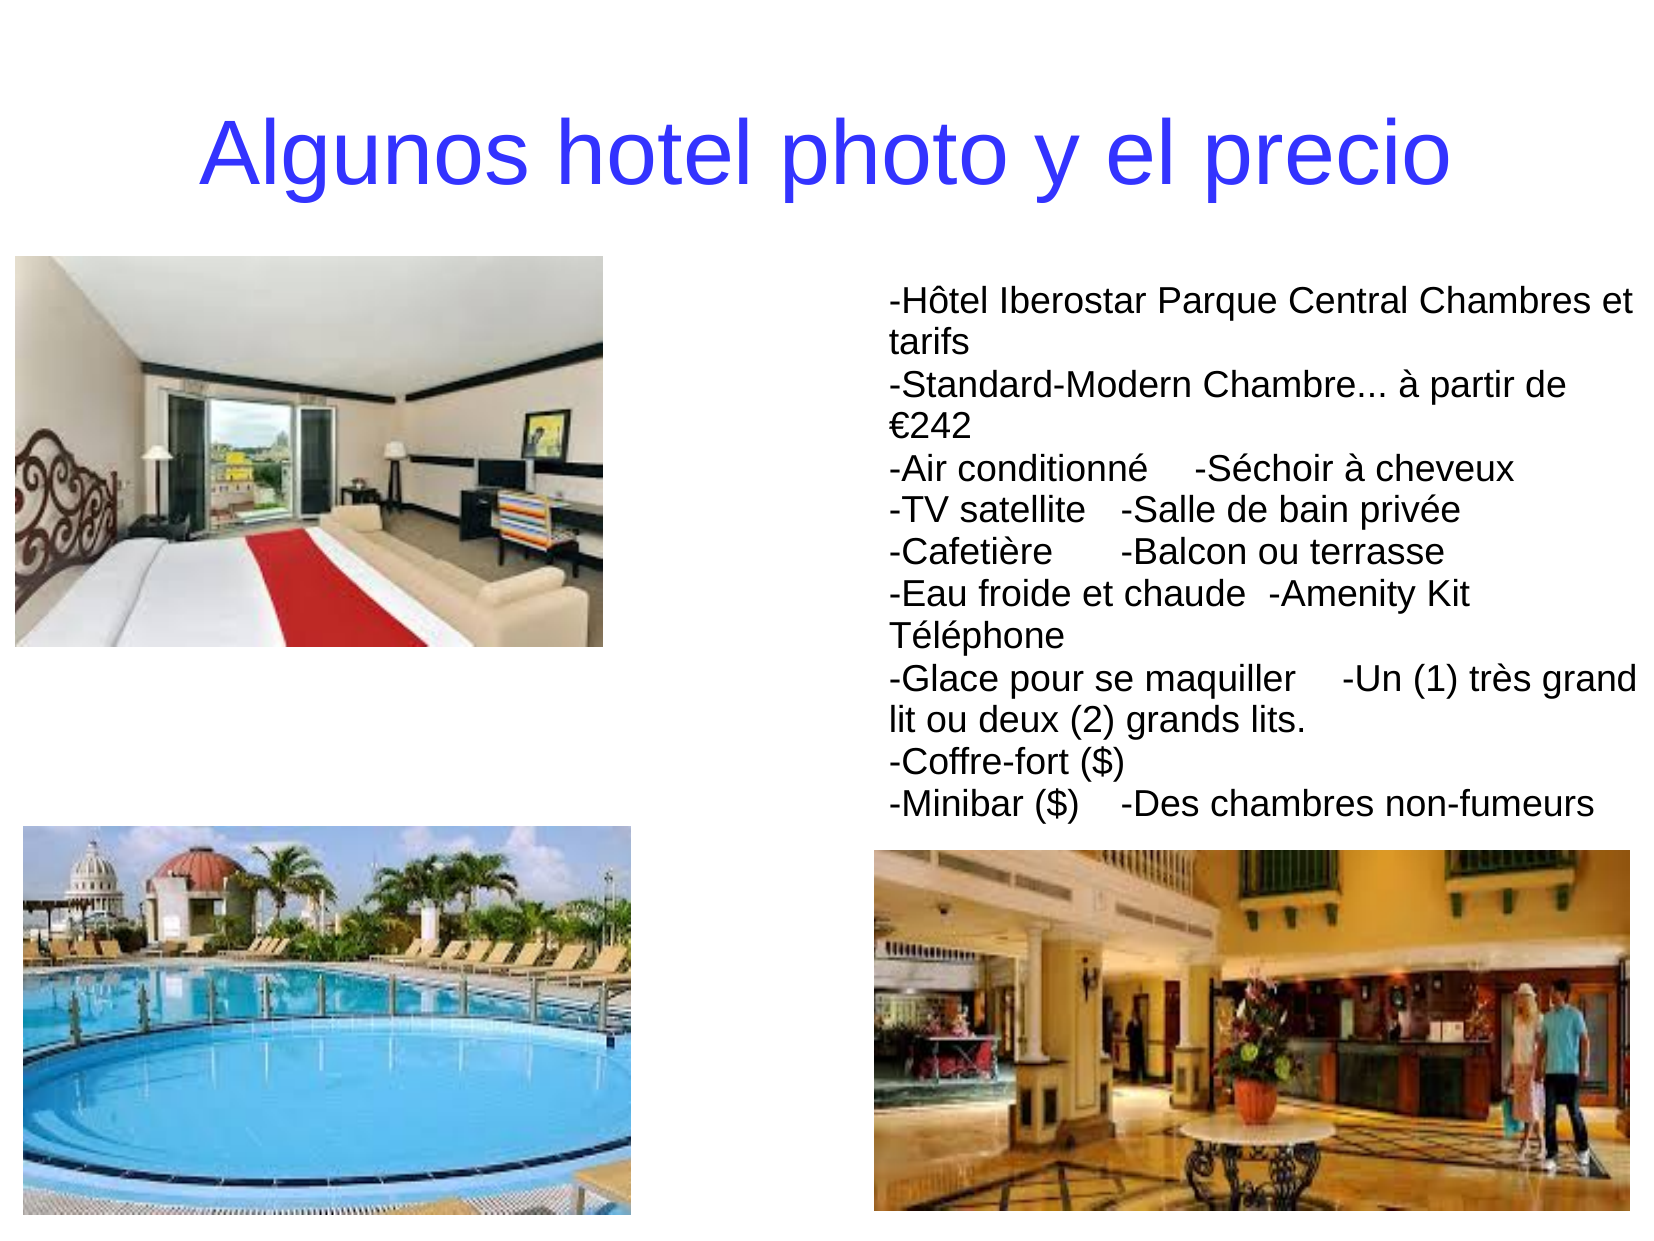

# Algunos hotel photo y el precio
-Hôtel Iberostar Parque Central Chambres et tarifs
-Standard-Modern Chambre... à partir de €242
-Air conditionné	 -Séchoir à cheveux
-TV satellite	 -Salle de bain privée
-Cafetière	 -Balcon ou terrasse
-Eau froide et chaude	 -Amenity Kit	 Téléphone
-Glace pour se maquiller	 -Un (1) très grand lit ou deux (2) grands lits.
-Coffre-fort ($)
-Minibar ($)	 -Des chambres non-fumeurs